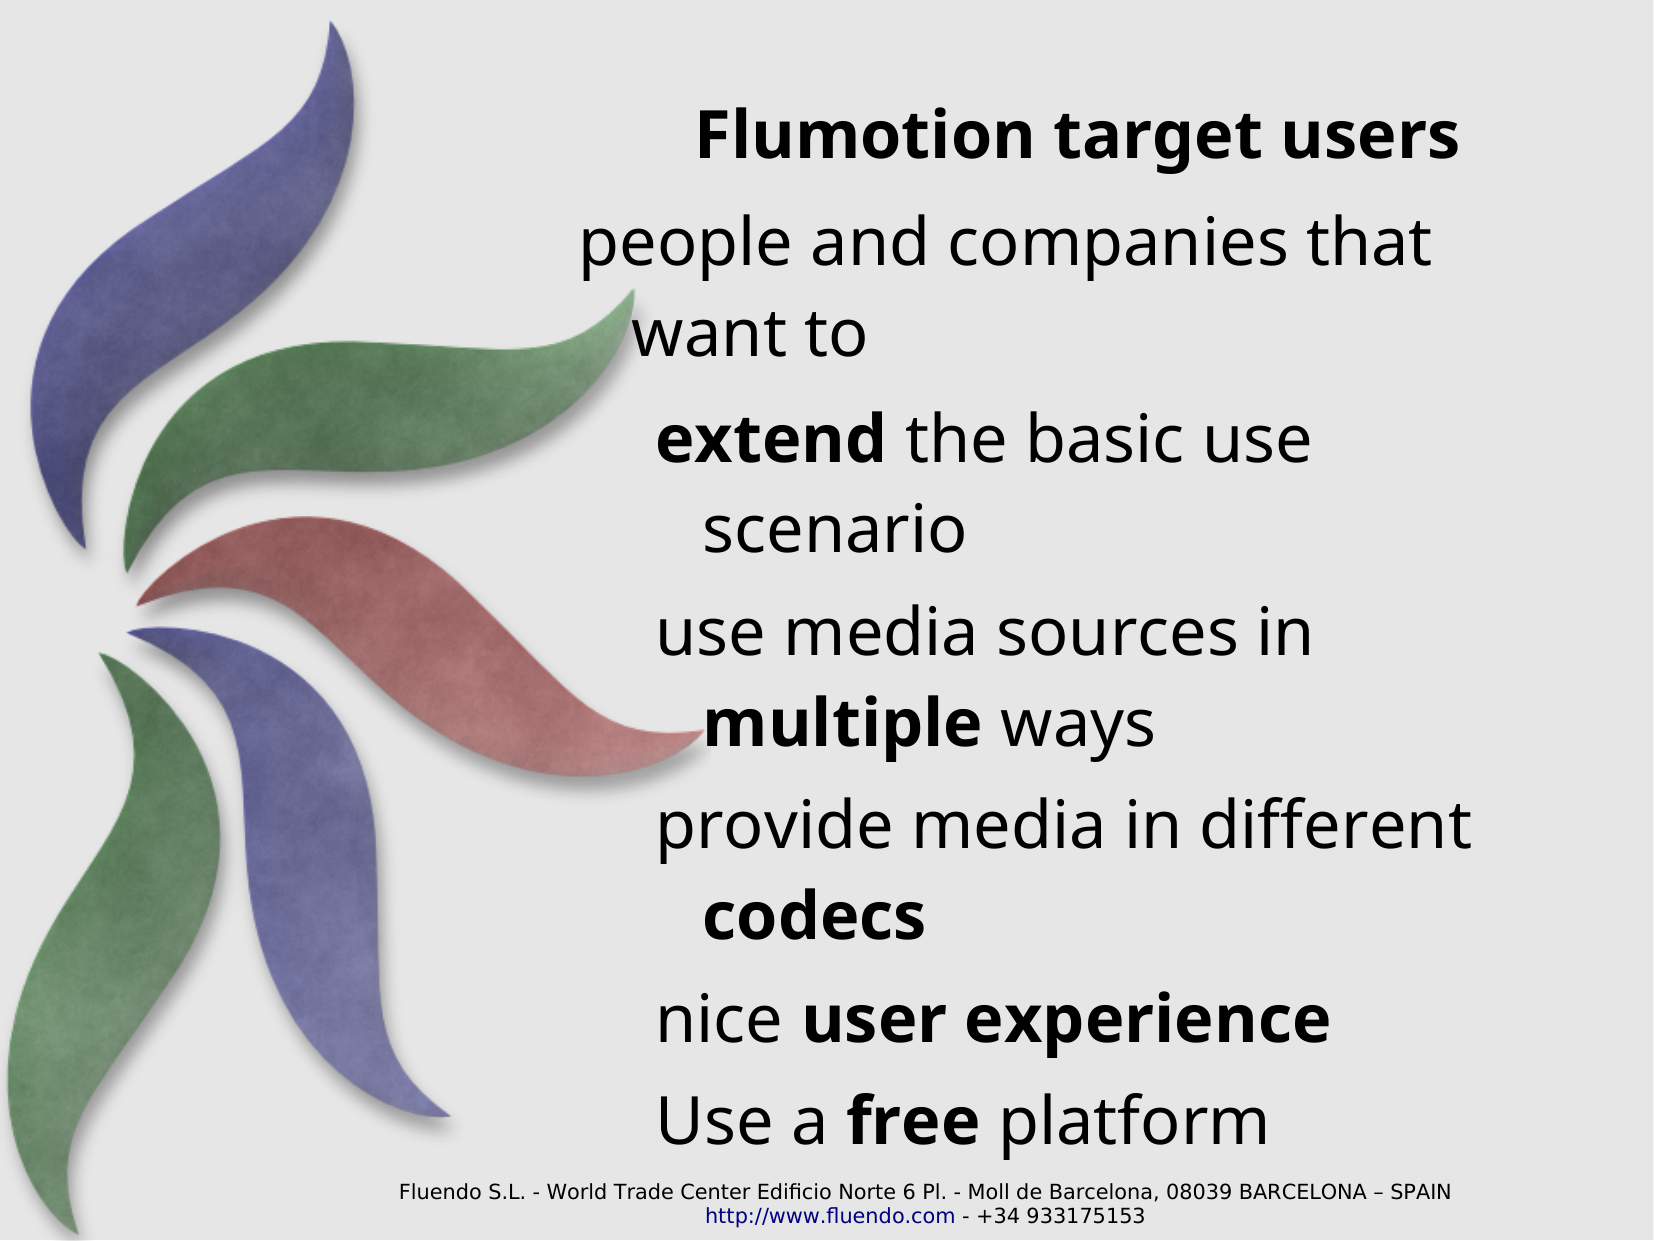

# Flumotion target users
people and companies that want to
extend the basic use scenario
use media sources in multiple ways
provide media in different codecs
nice user experience
Use a free platform